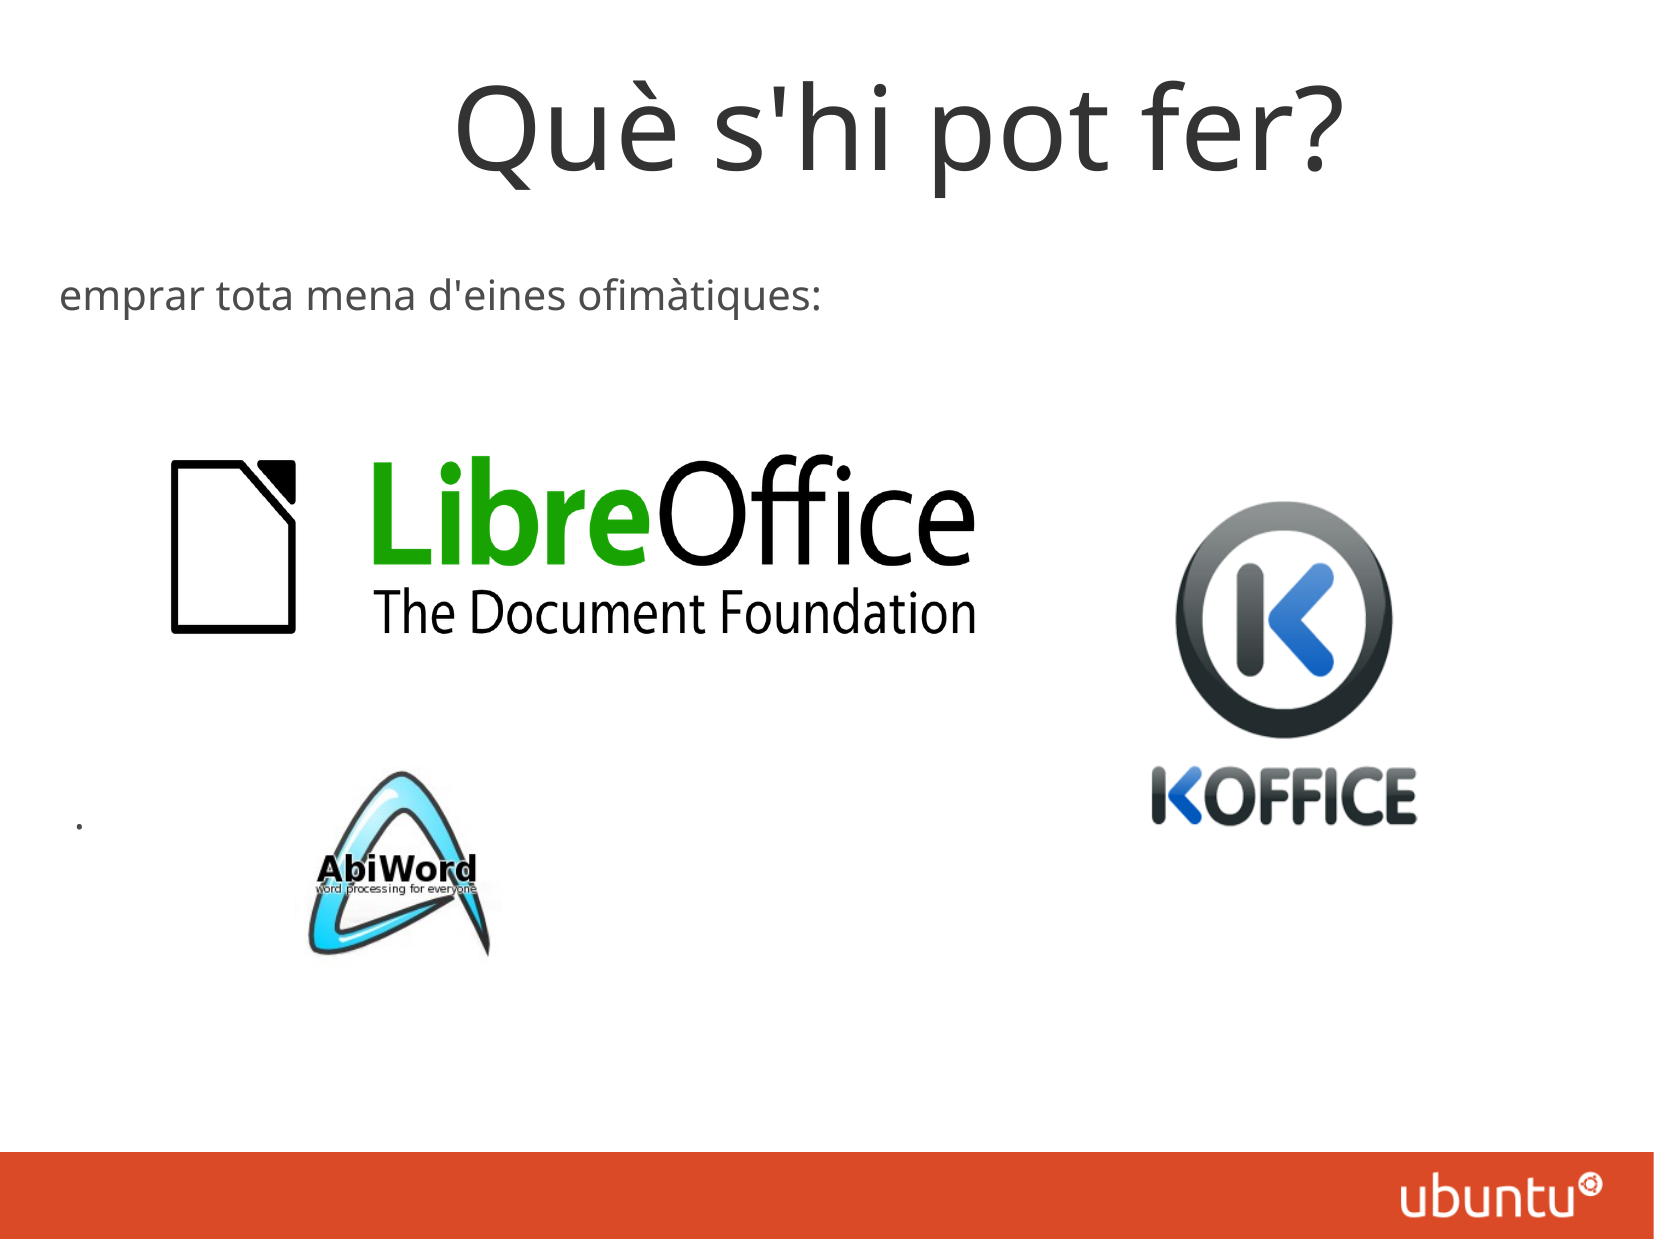

# Què s'hi pot fer?
emprar tota mena d'eines ofimàtiques:
.